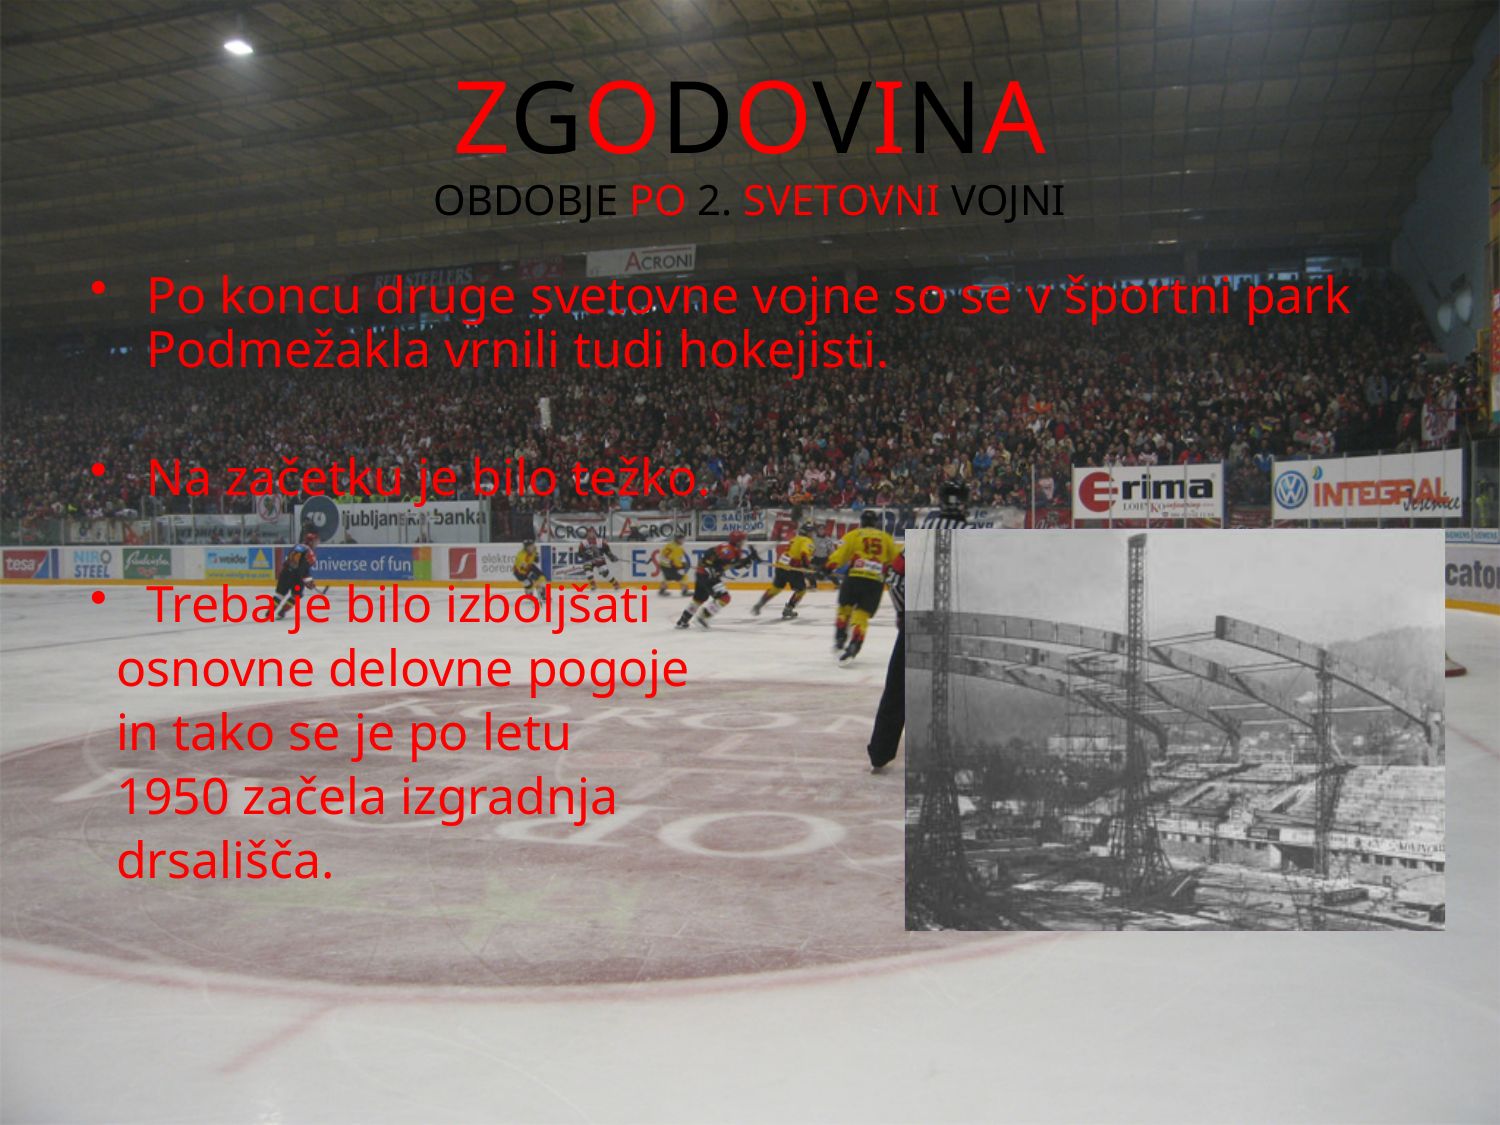

# ZGODOVINA OBDOBJE PO 2. SVETOVNI VOJNI
Po koncu druge svetovne vojne so se v športni park Podmežakla vrnili tudi hokejisti.
Na začetku je bilo težko.
Treba je bilo izboljšati
 osnovne delovne pogoje
 in tako se je po letu
 1950 začela izgradnja
 drsališča.